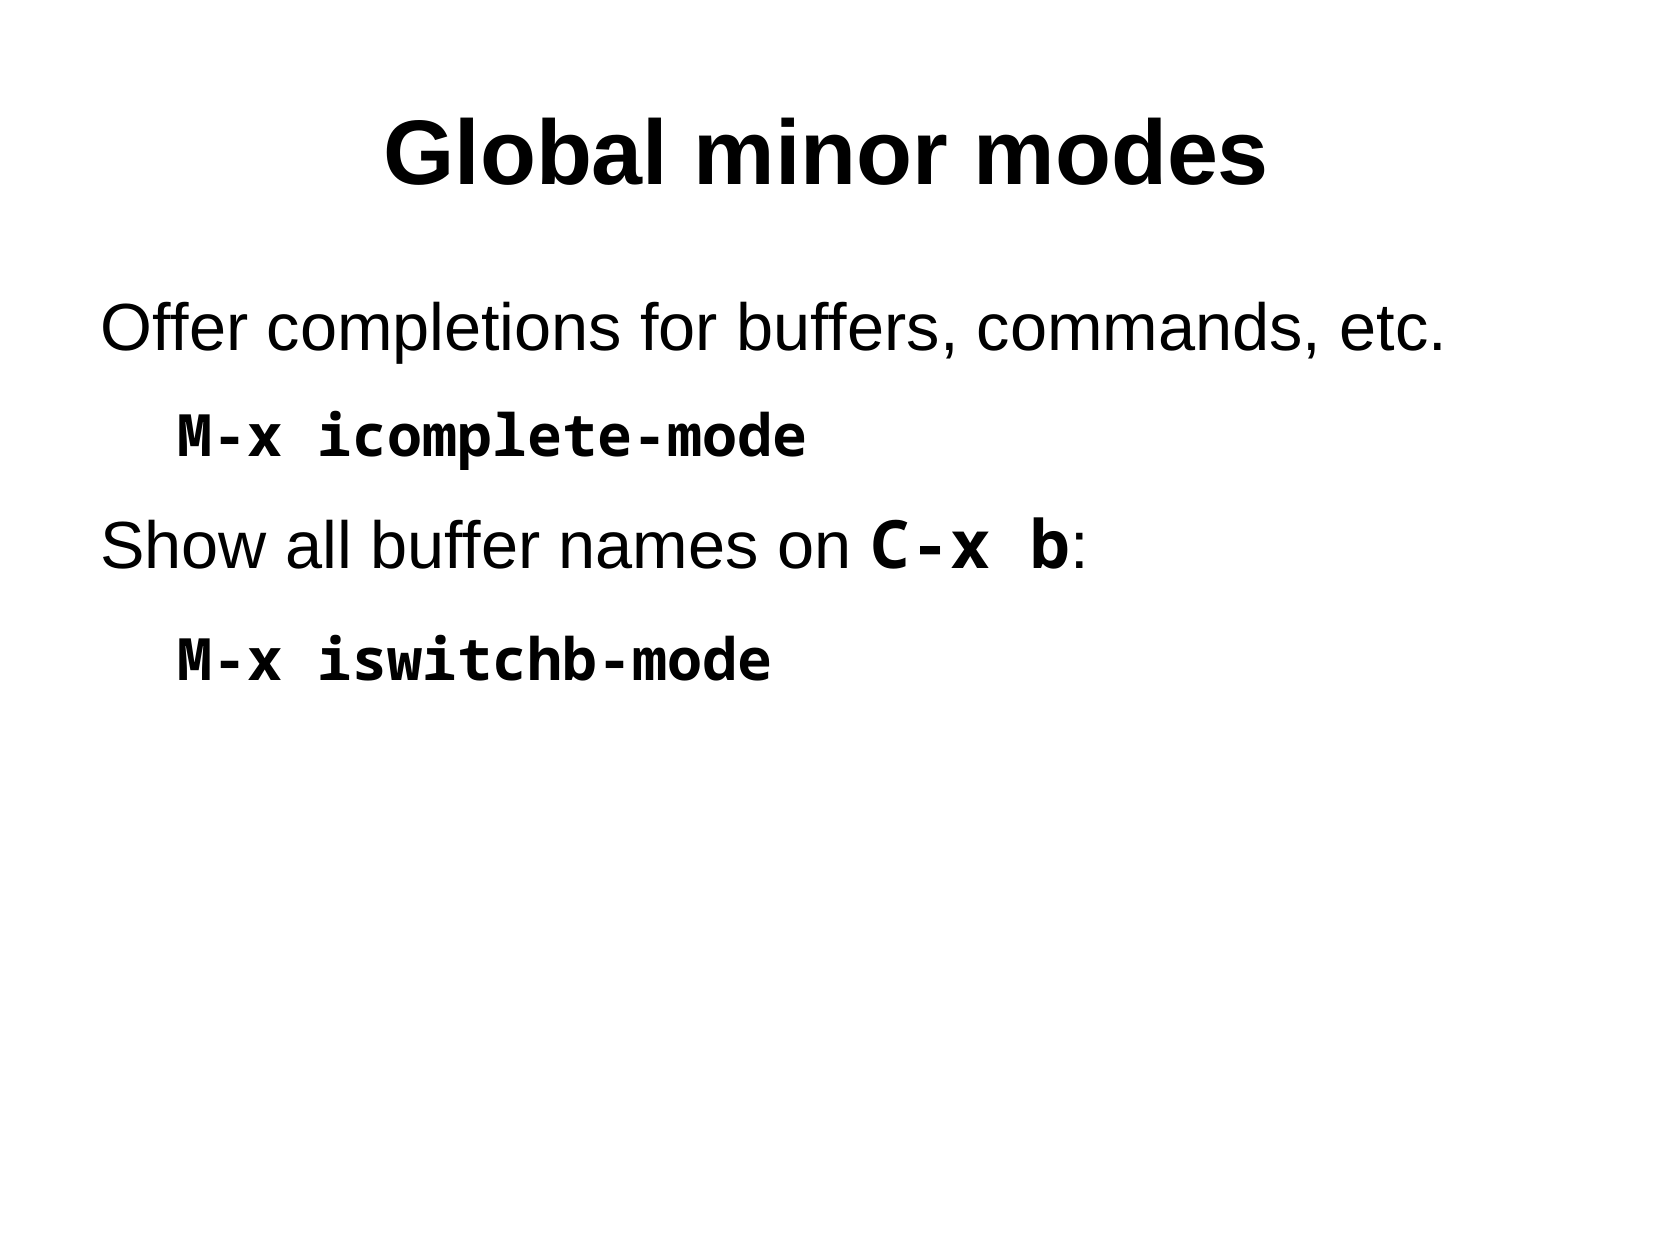

# Global minor modes
Offer completions for buffers, commands, etc.
M-x icomplete-mode
Show all buffer names on C-x b:
M-x iswitchb-mode